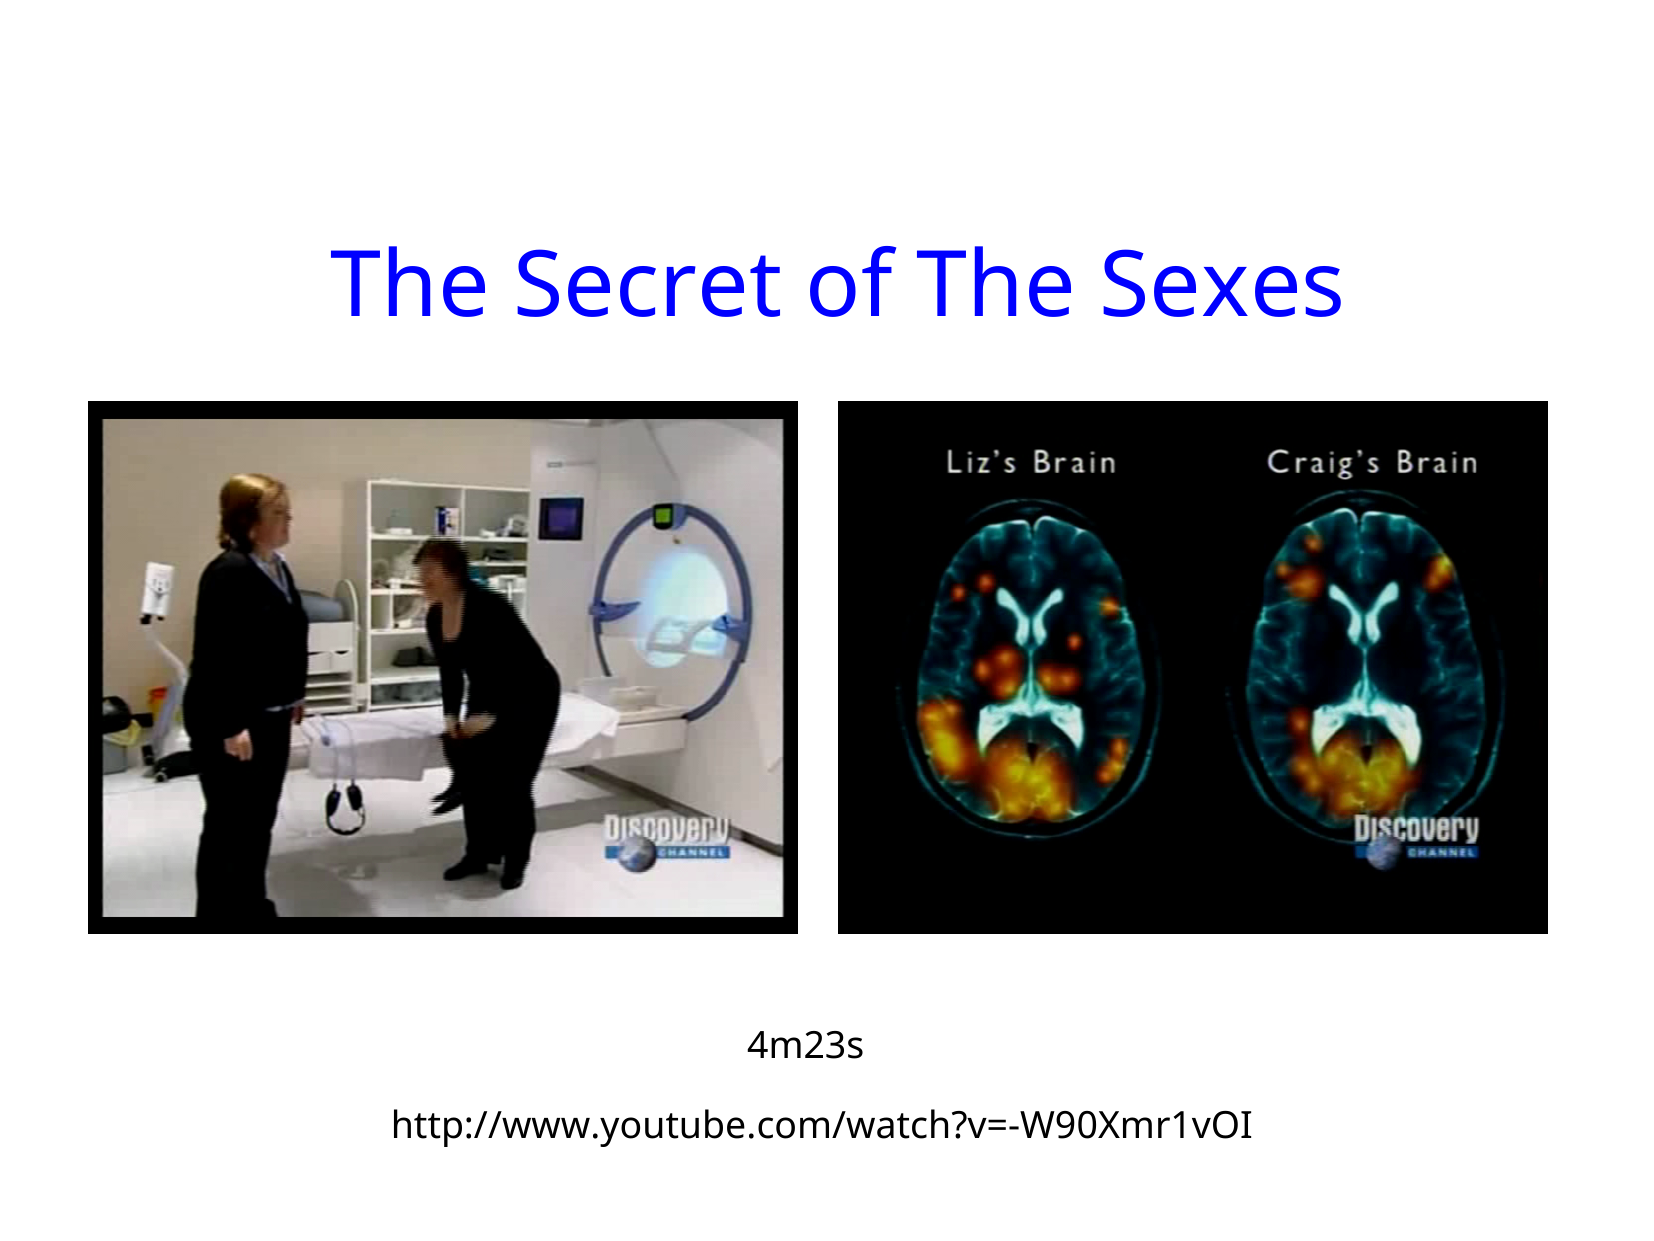

# The Secret of The Sexes
4m23s
http://www.youtube.com/watch?v=-W90Xmr1vOI